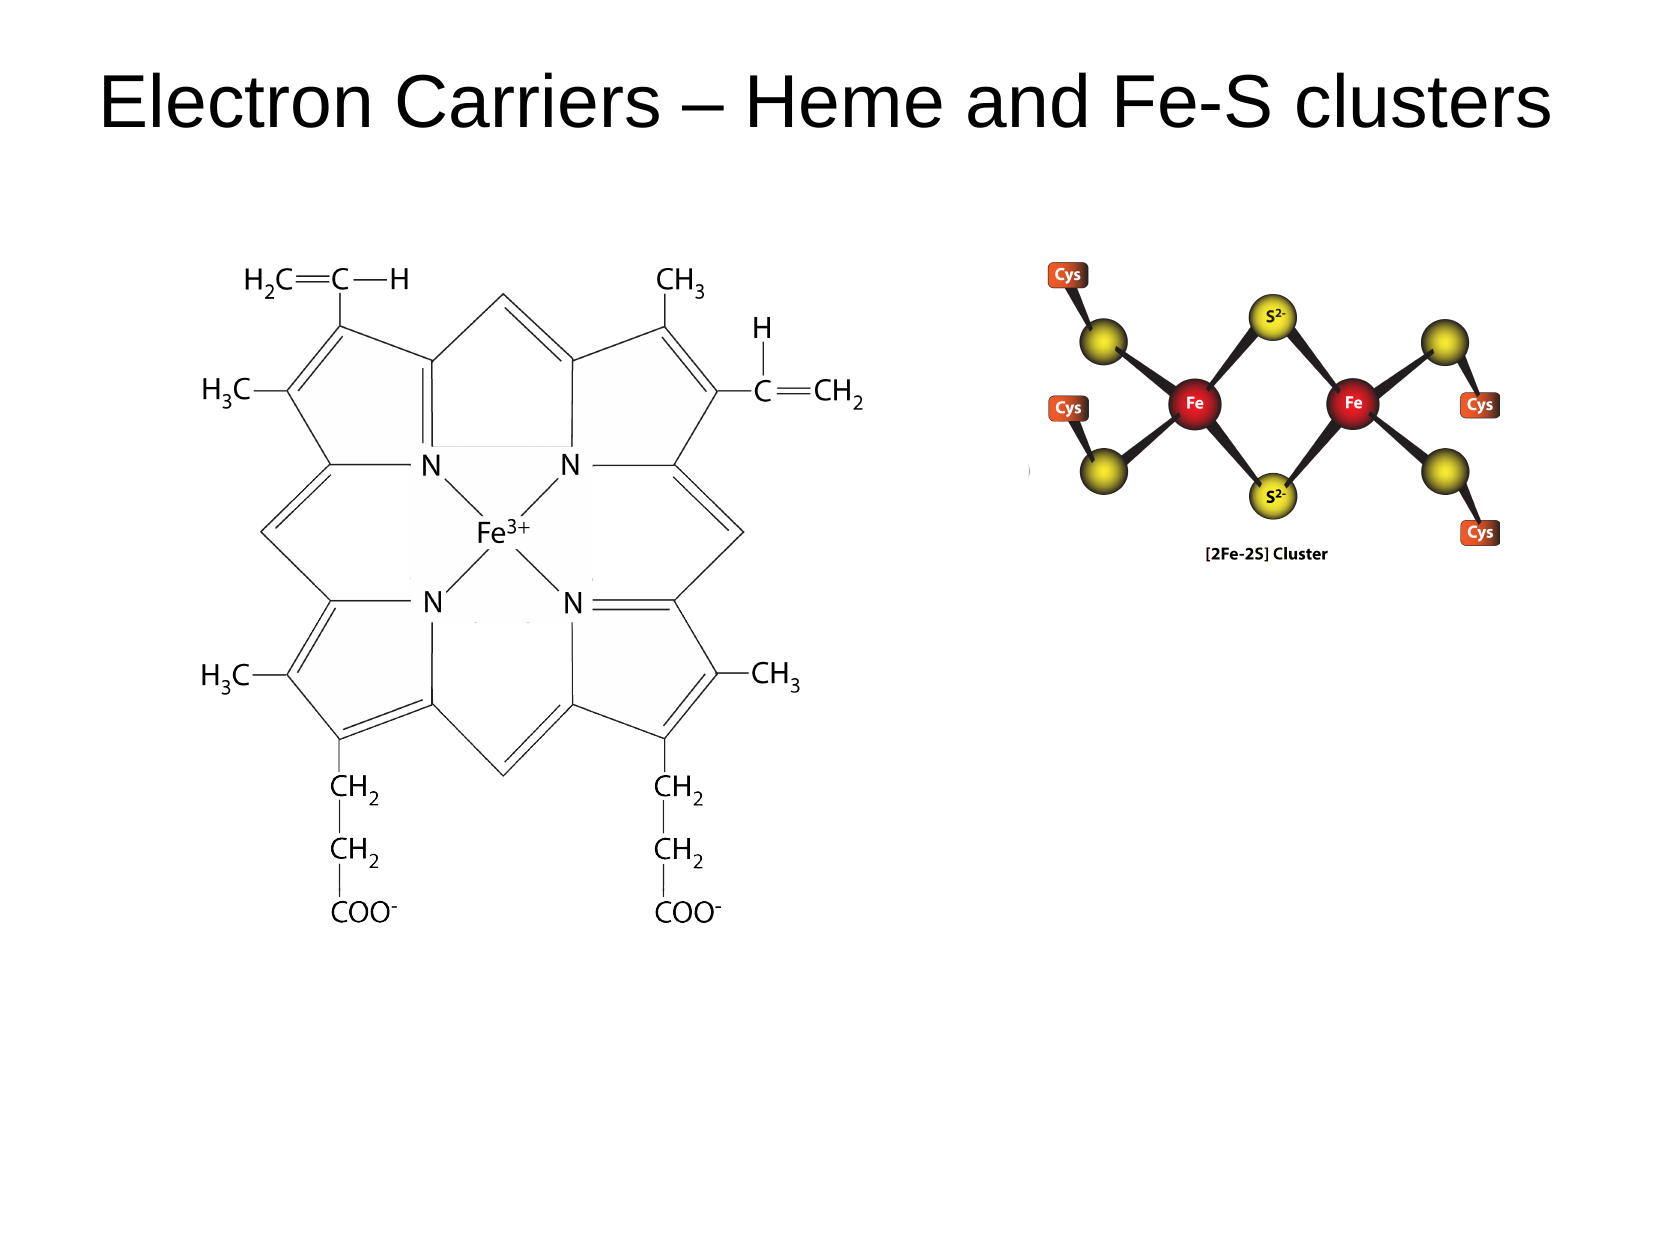

# Electron Carriers – Heme and Fe-S clusters